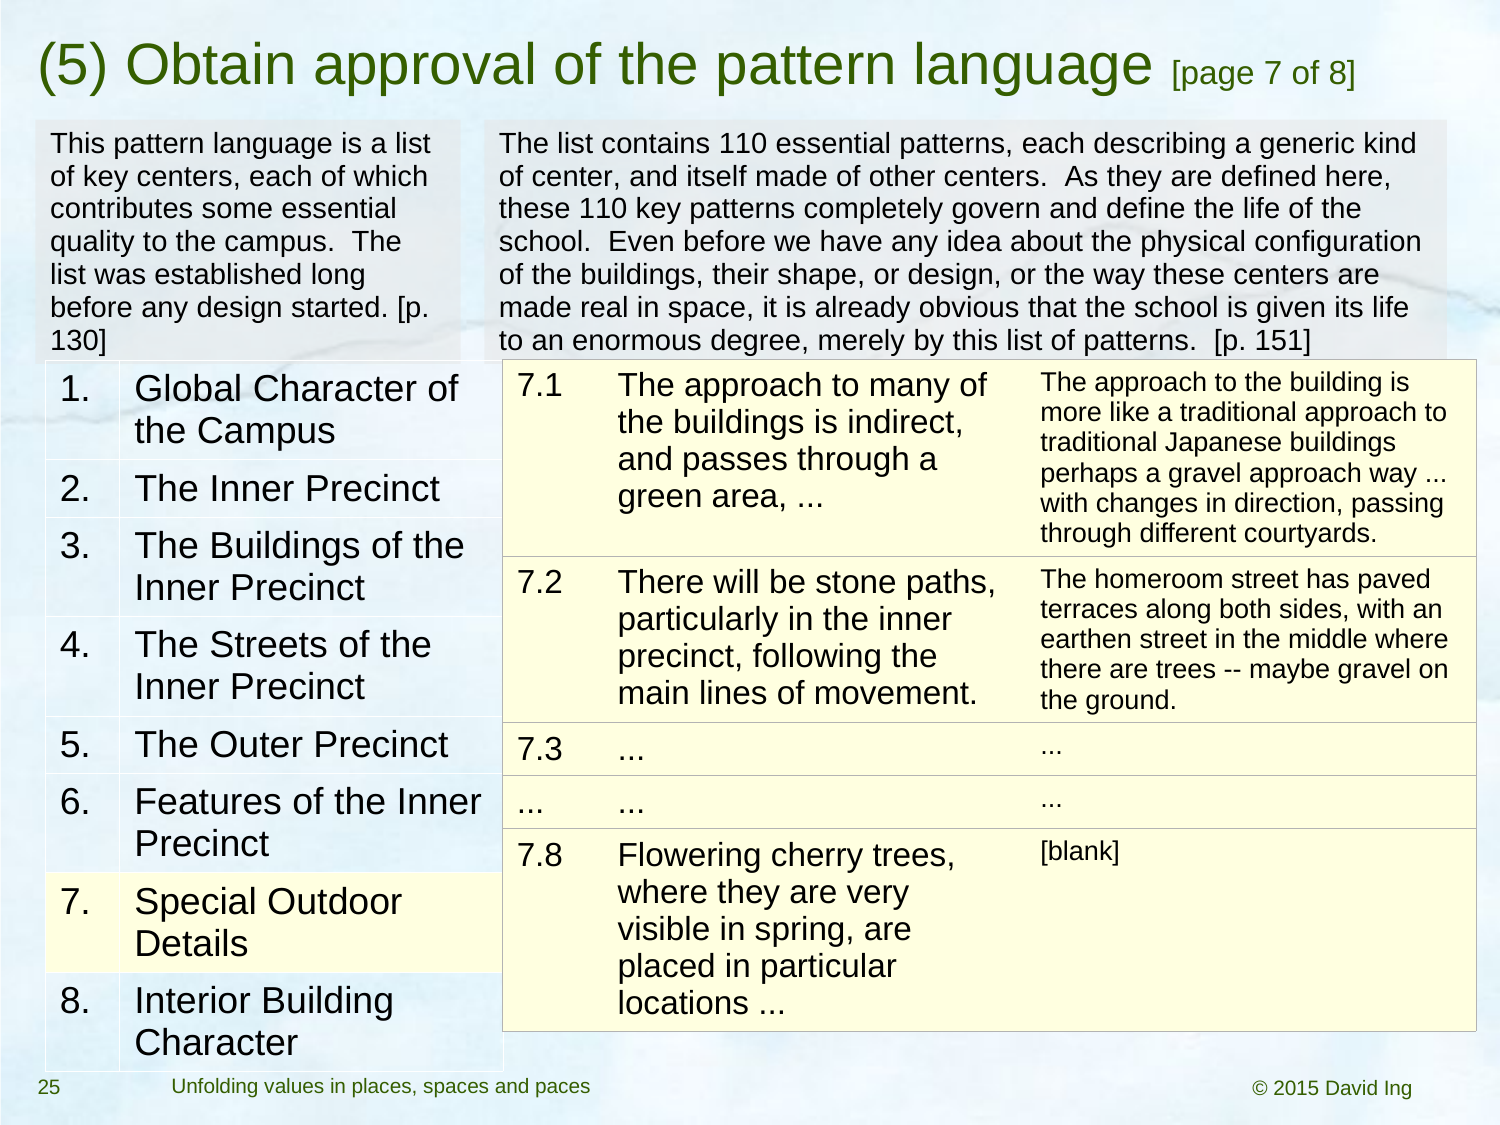

# (5) Obtain approval of the pattern language [page 7 of 8]
This pattern language is a list of key centers, each of which contributes some essential quality to the campus. The list was established long before any design started. [p. 130]
The list contains 110 essential patterns, each describing a generic kind of center, and itself made of other centers. As they are defined here, these 110 key patterns completely govern and define the life of the school. Even before we have any idea about the physical configuration of the buildings, their shape, or design, or the way these centers are made real in space, it is already obvious that the school is given its life to an enormous degree, merely by this list of patterns. [p. 151]
| 7.1 | The approach to many of the buildings is indirect, and passes through a green area, ... | The approach to the building is more like a traditional approach to traditional Japanese buildings perhaps a gravel approach way ... with changes in direction, passing through different courtyards. |
| --- | --- | --- |
| 7.2 | There will be stone paths, particularly in the inner precinct, following the main lines of movement. | The homeroom street has paved terraces along both sides, with an earthen street in the middle where there are trees -- maybe gravel on the ground. |
| 7.3 | ... | ... |
| ... | ... | ... |
| 7.8 | Flowering cherry trees, where they are very visible in spring, are placed in particular locations ... | [blank] |
| 1. | Global Character of the Campus |
| --- | --- |
| 2. | The Inner Precinct |
| 3. | The Buildings of the Inner Precinct |
| 4. | The Streets of the Inner Precinct |
| 5. | The Outer Precinct |
| 6. | Features of the Inner Precinct |
| 7. | Special Outdoor Details |
| 8. | Interior Building Character |
Unfolding values in places, spaces and paces
25